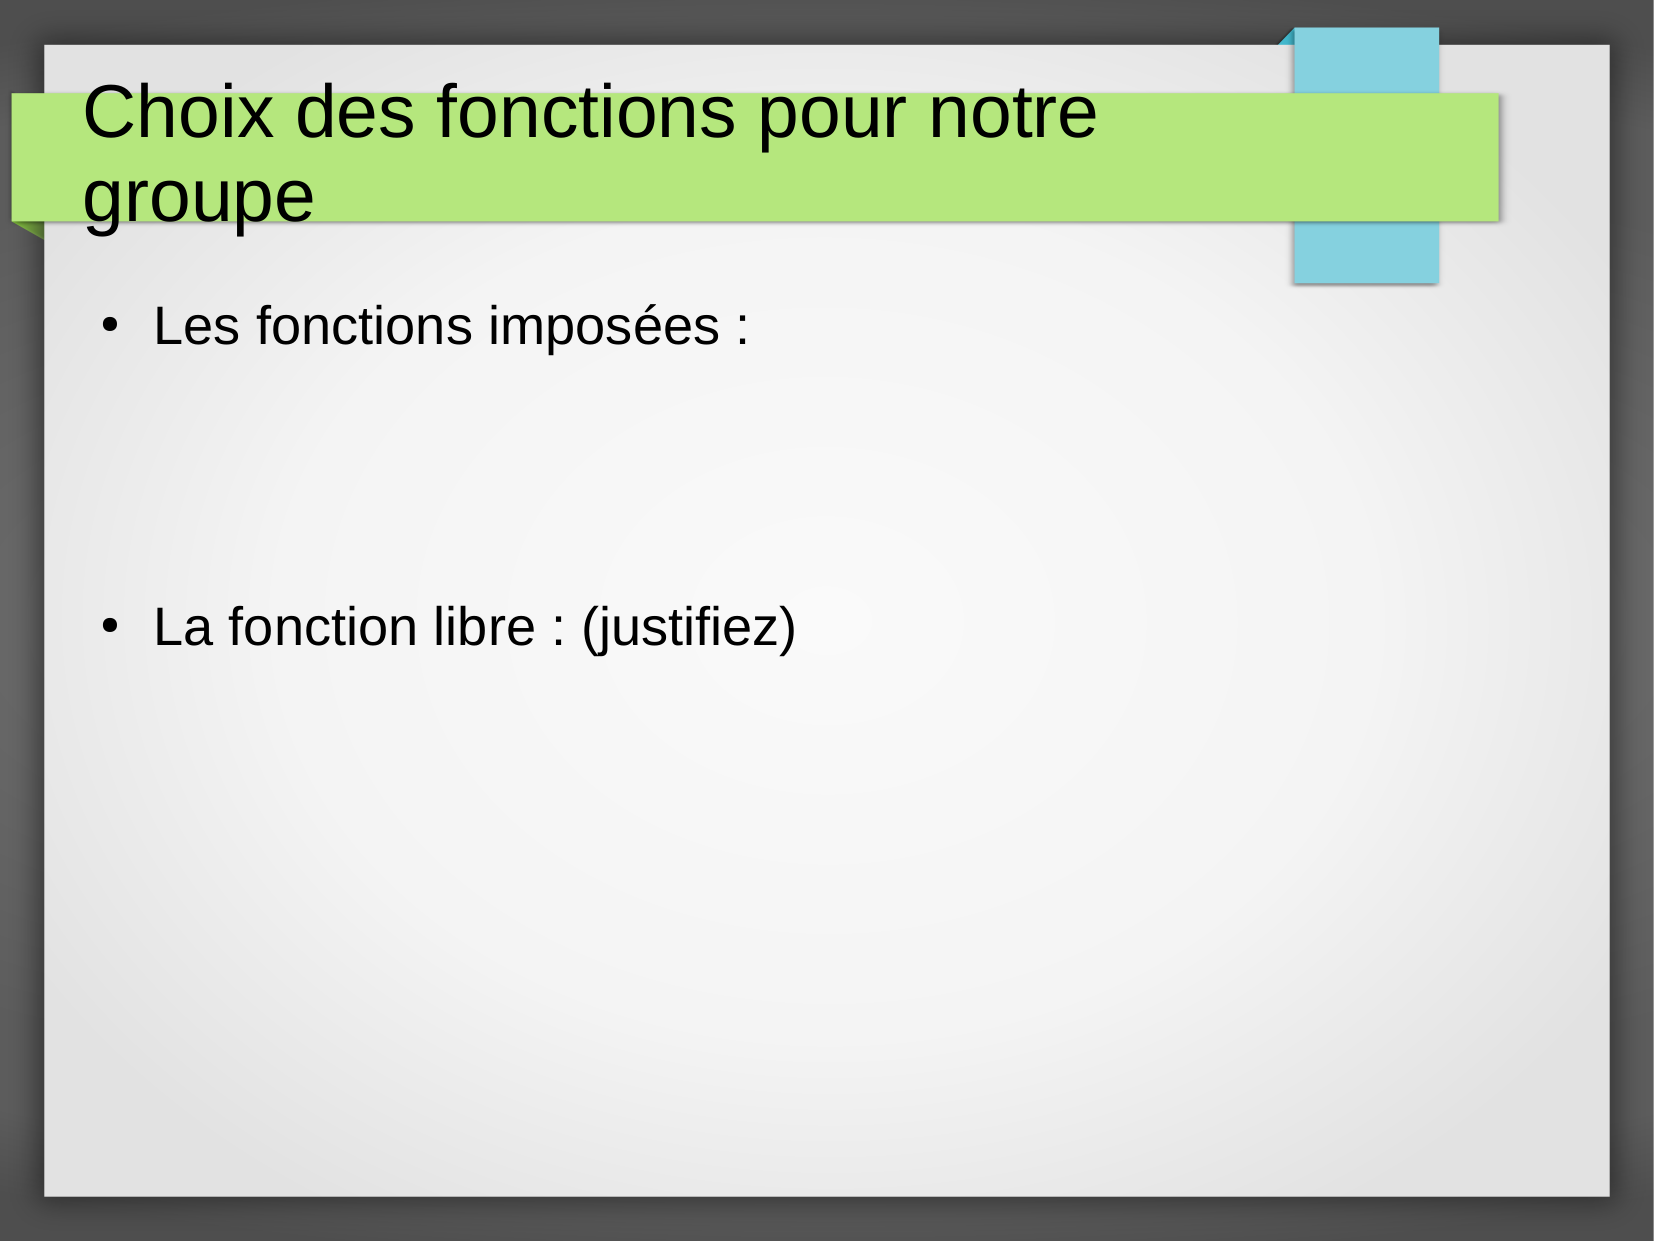

# Choix des fonctions pour notre groupe
Les fonctions imposées :
La fonction libre : (justifiez)